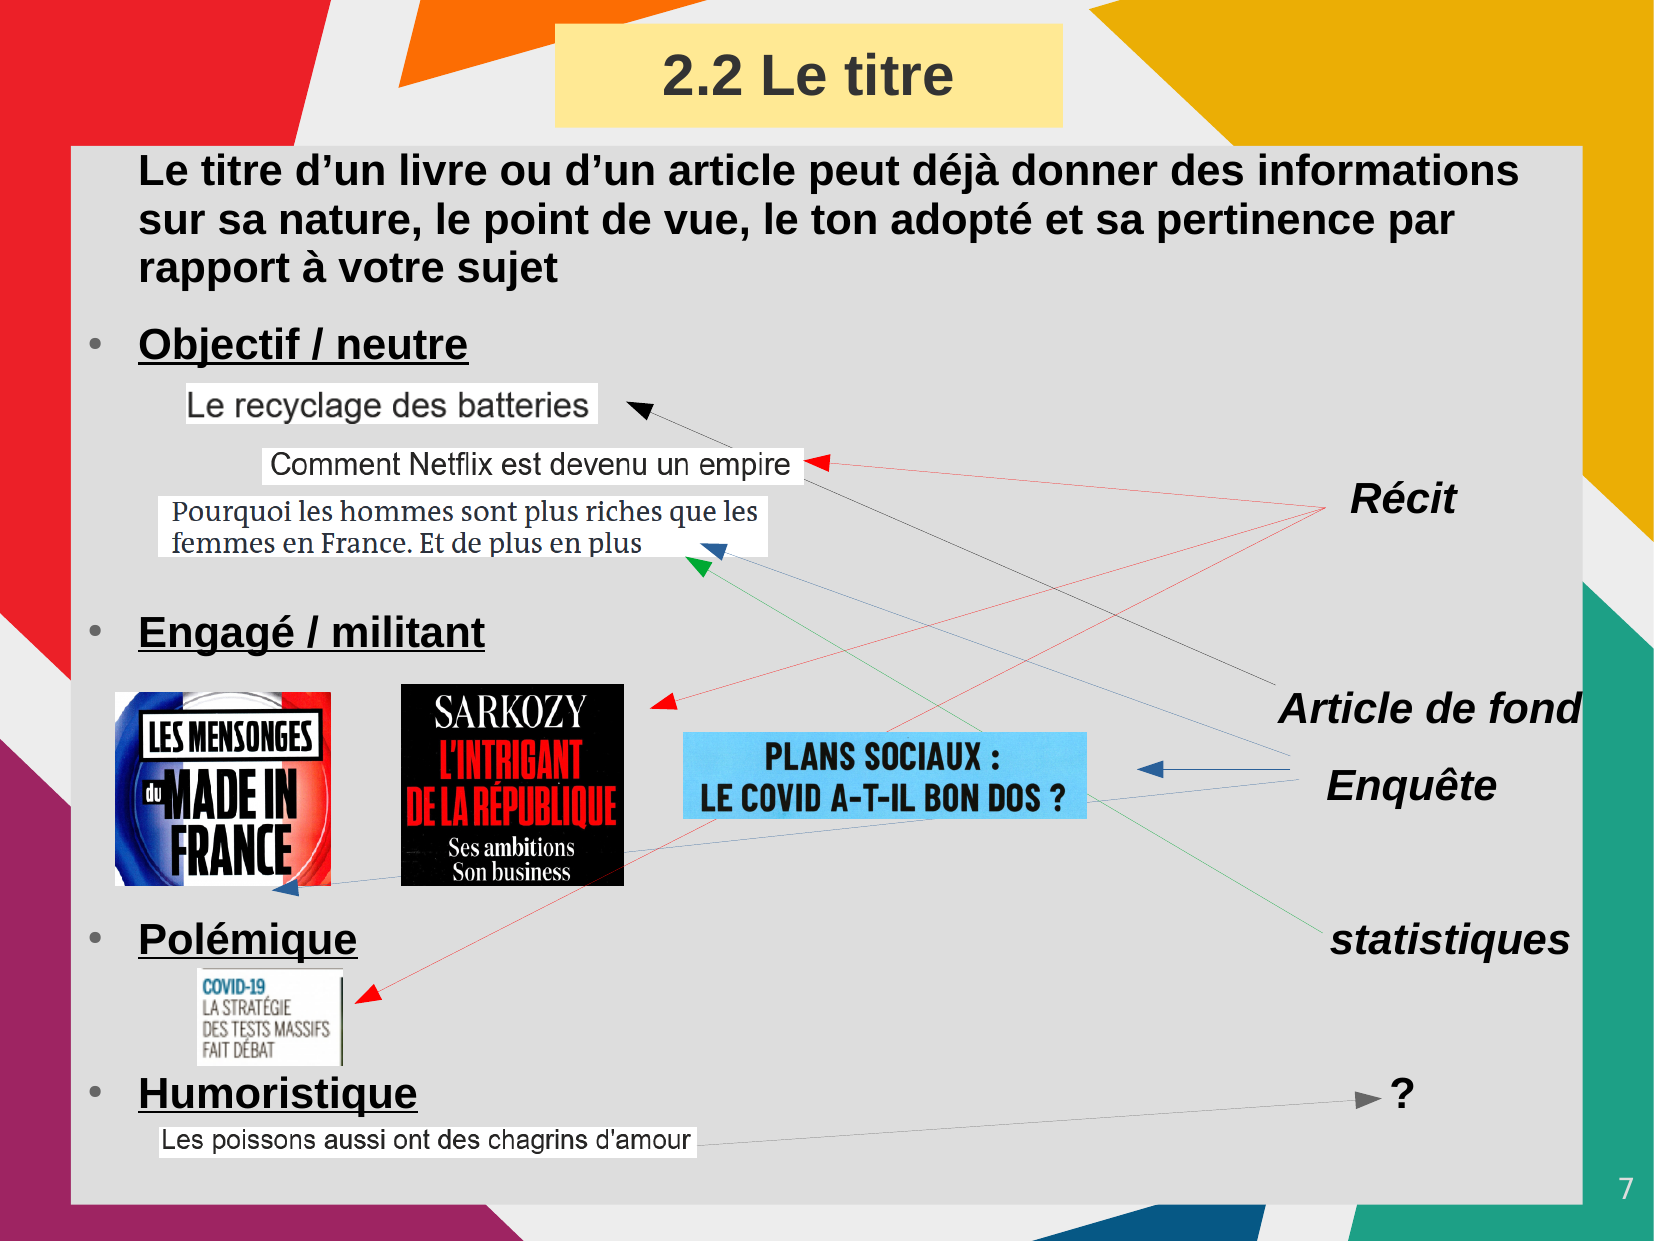

# 2.2 Le titre
Le titre d’un livre ou d’un article peut déjà donner des informations sur sa nature, le point de vue, le ton adopté et sa pertinence par rapport à votre sujet
Objectif / neutre
 Récit
Engagé / militant
 Article de fond
 Enquête
Polémique statistiques
Humoristique  ?
7